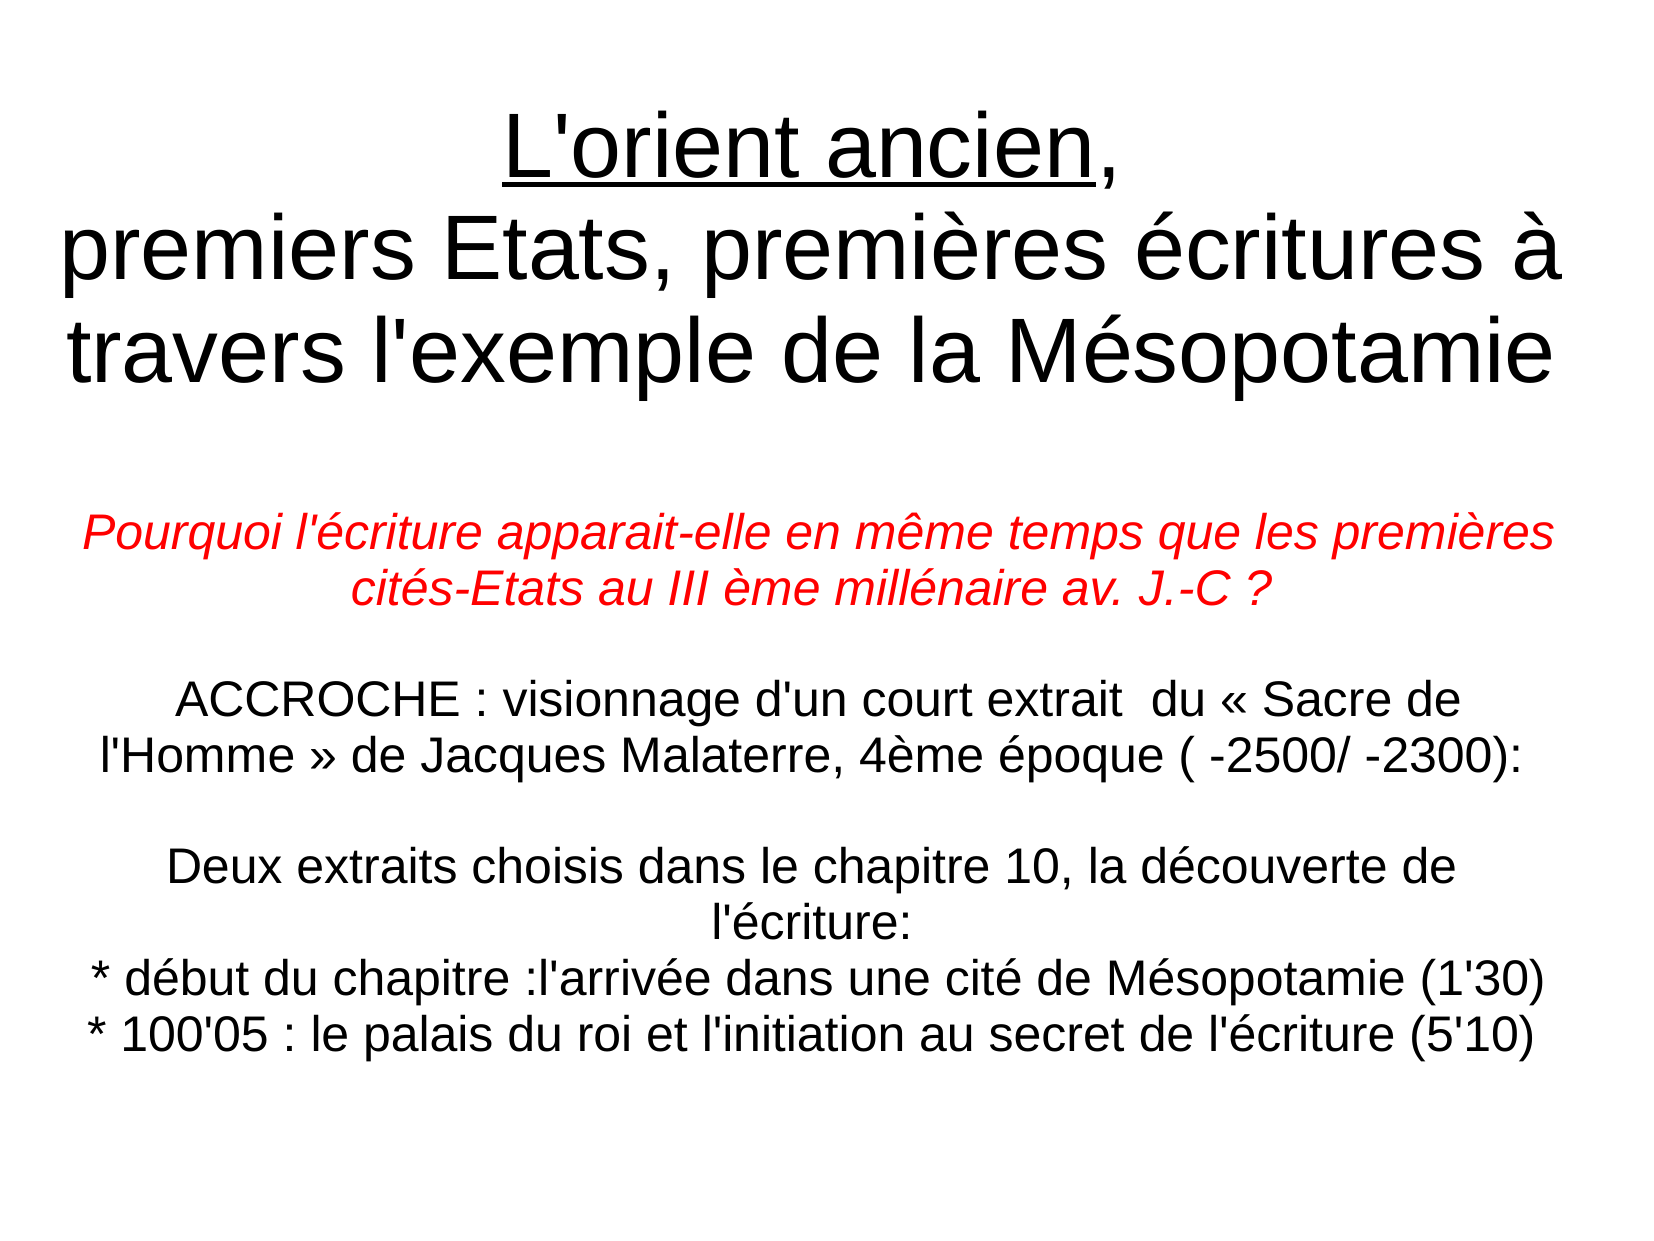

# L'orient ancien, premiers Etats, premières écritures à travers l'exemple de la Mésopotamie Pourquoi l'écriture apparait-elle en même temps que les premières cités-Etats au III ème millénaire av. J.-C ? ACCROCHE : visionnage d'un court extrait du « Sacre de l'Homme » de Jacques Malaterre, 4ème époque ( -2500/ -2300): Deux extraits choisis dans le chapitre 10, la découverte de l'écriture: * début du chapitre :l'arrivée dans une cité de Mésopotamie (1'30) * 100'05 : le palais du roi et l'initiation au secret de l'écriture (5'10)